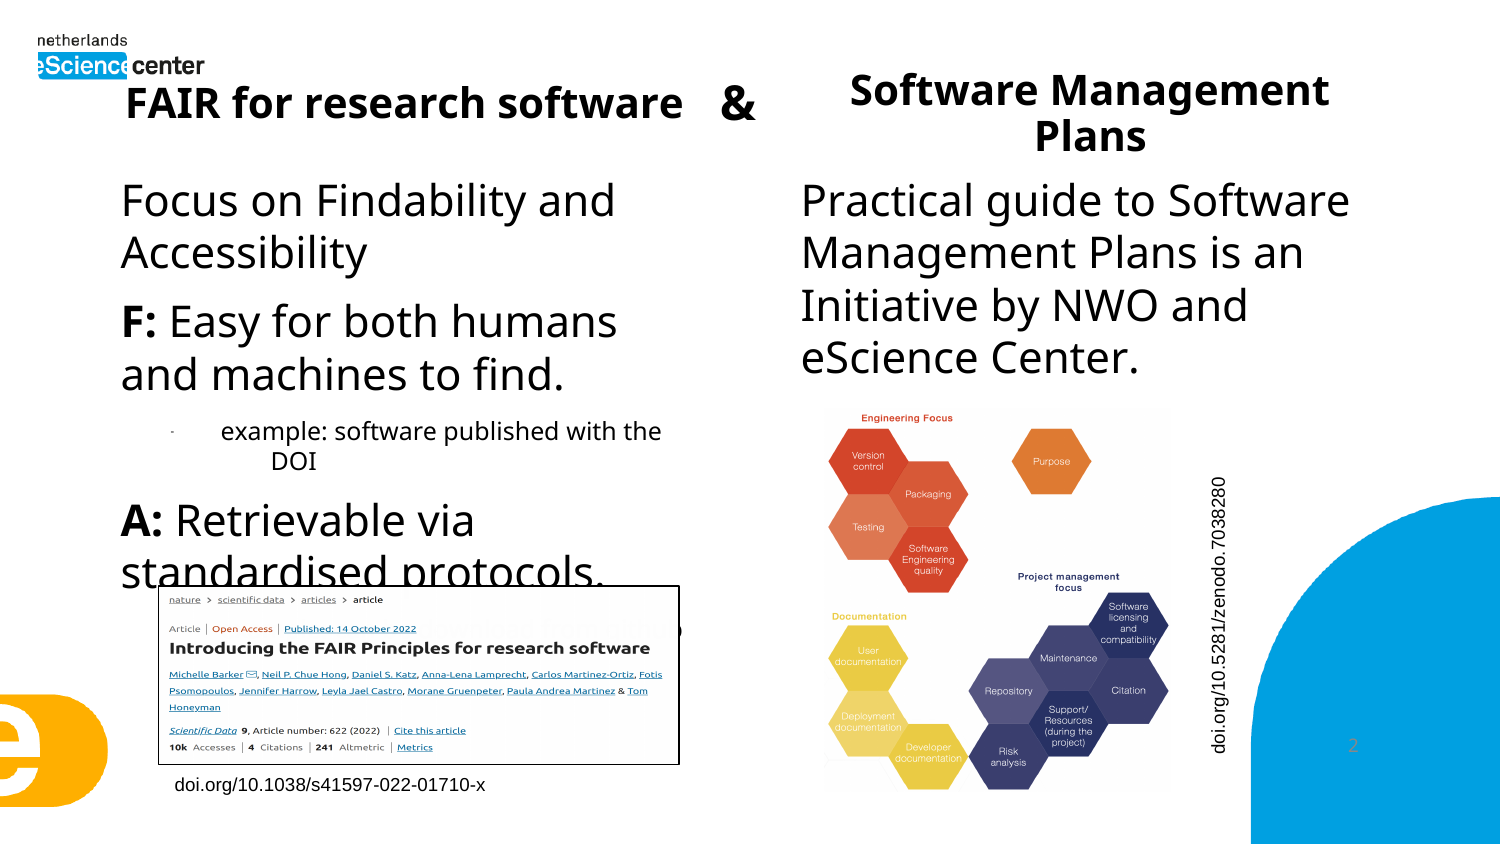

# FAIR for research software
&
Software Management Plans
Focus on Findability and Accessibility
F: Easy for both humans and machines to find.
example: software published with the DOI
A: Retrievable via standardised protocols.
example: can be download from github
Practical guide to Software Management Plans is an Initiative by NWO and eScience Center.
doi.org/10.5281/zenodo.7038280
doi.org/10.1038/s41597-022-01710-x